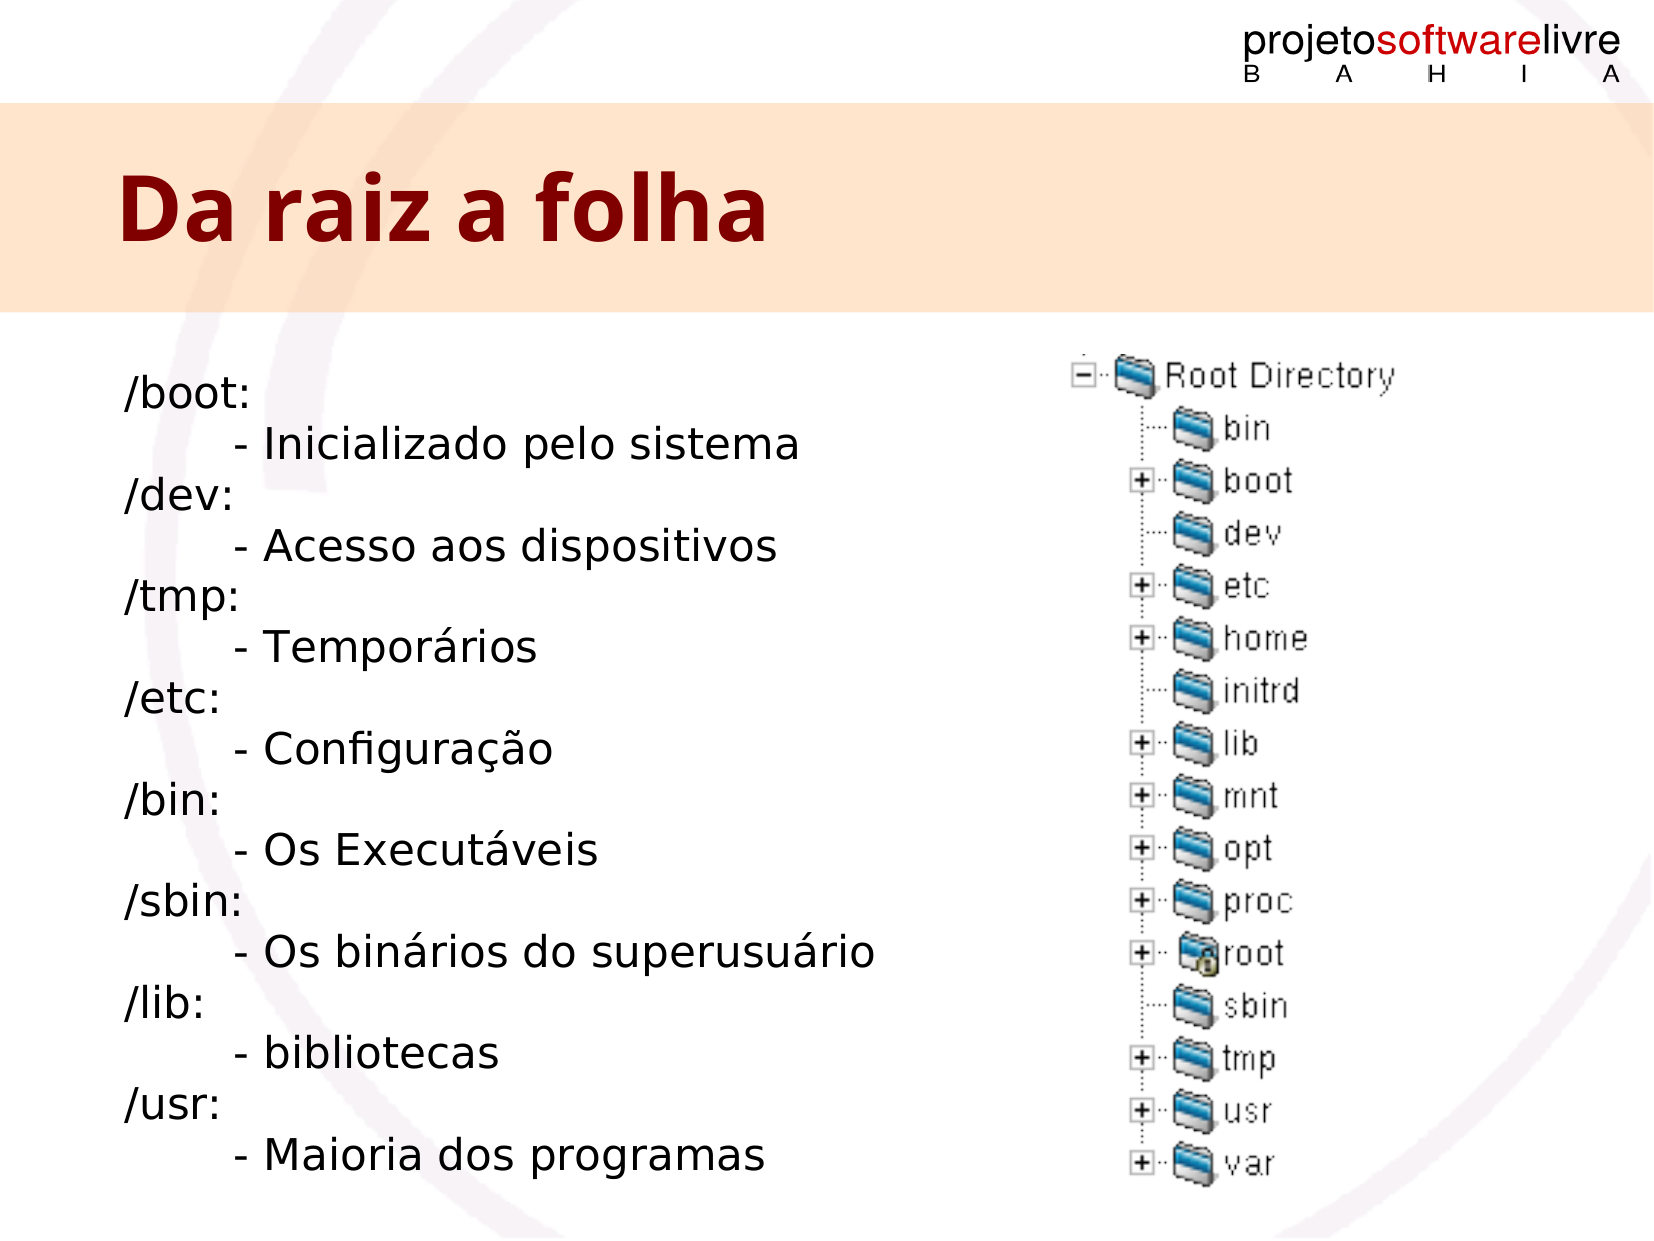

# Da raiz a folha
/boot:
	- Inicializado pelo sistema
/dev:
	- Acesso aos dispositivos
/tmp:
	- Temporários
/etc:
	- Configuração
/bin:
	- Os Executáveis
/sbin:
	- Os binários do superusuário
/lib:
	- bibliotecas
/usr:
	- Maioria dos programas